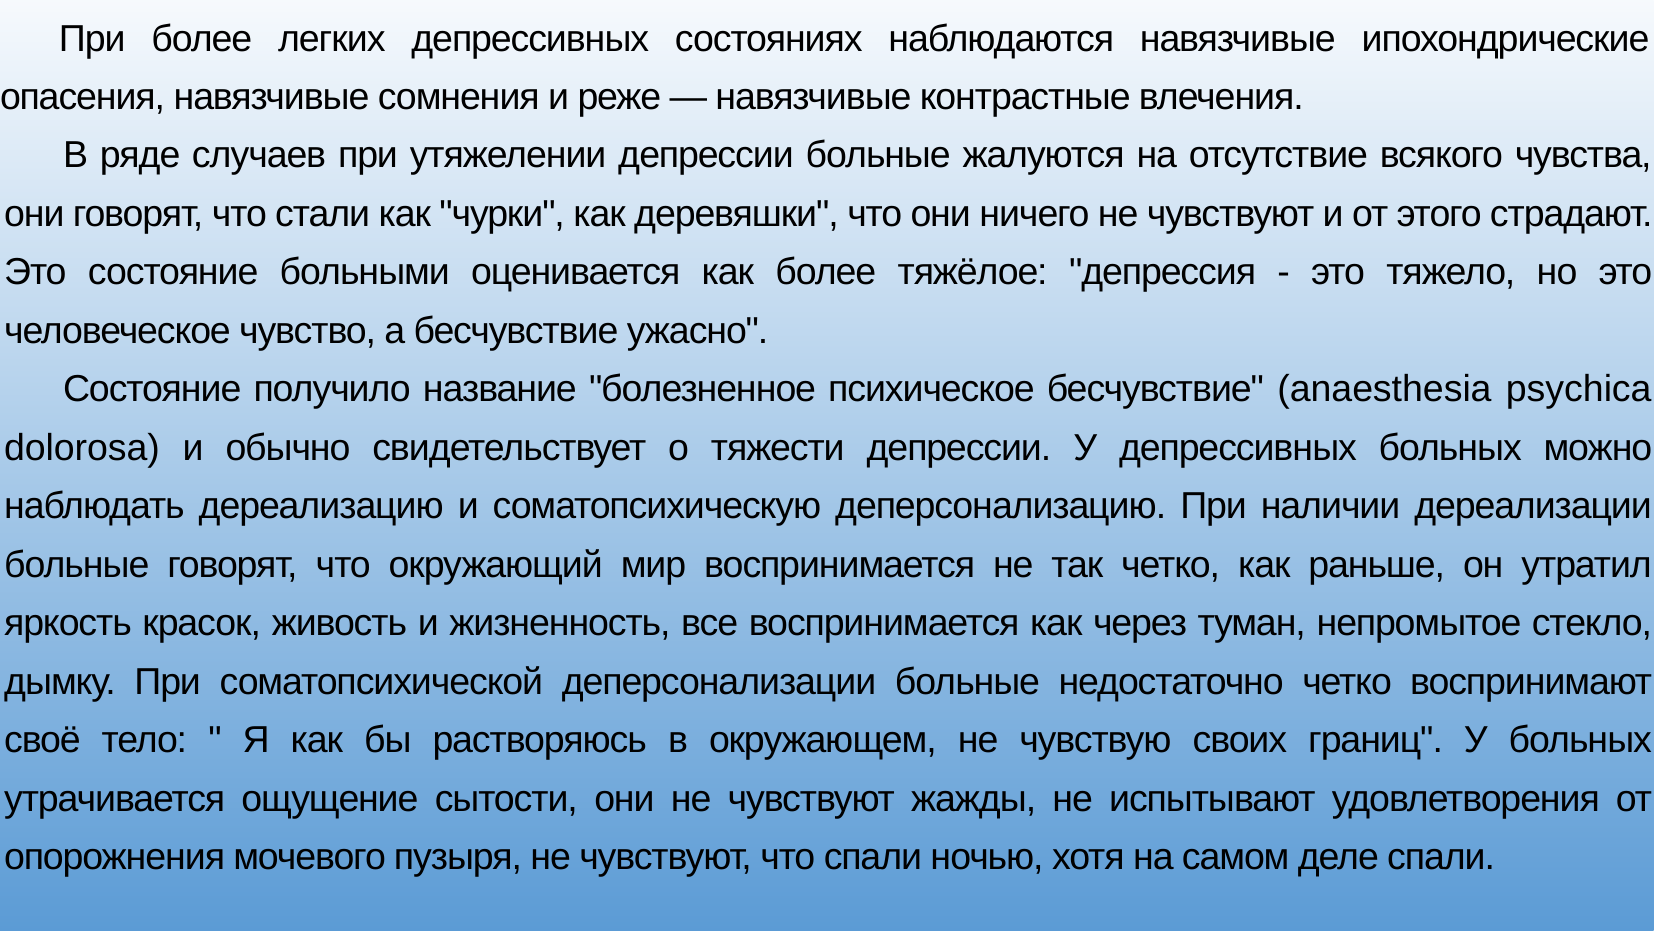

При более легких депрессивных состояниях наблюдаются навязчивые ипохондрические опасения, навязчивые сомнения и реже — навязчивые контрастные влечения.
В ряде случаев при утяжелении депрессии больные жалуются на отсутствие всякого чувства, они говорят, что стали как "чурки", как деревяшки", что они ничего не чувствуют и от этого страдают. Это состояние больными оценивается как более тяжёлое: "депрессия - это тяжело, но это человеческое чувство, а бесчувствие ужасно".
Состояние получило название "болезненное психическое бесчувствие" (anaesthesia psychica dolorosa) и обычно свидетельствует о тяжести депрессии. У депрессивных больных можно наблюдать дереализацию и соматопсихическую деперсонализацию. При наличии дереализации больные говорят, что окружающий мир воспринимается не так четко, как раньше, он утратил яркость красок, живость и жизненность, все воспринимается как через туман, непромытое стекло, дымку. При соматопсихической деперсонализации больные недостаточно четко воспринимают своё тело: " Я как бы растворяюсь в окружающем, не чувствую своих границ". У больных утрачивается ощущение сытости, они не чувствуют жажды, не испытывают удовлетворения от опорожнения мочевого пузыря, не чувствуют, что спали ночью, хотя на самом деле спали.
#